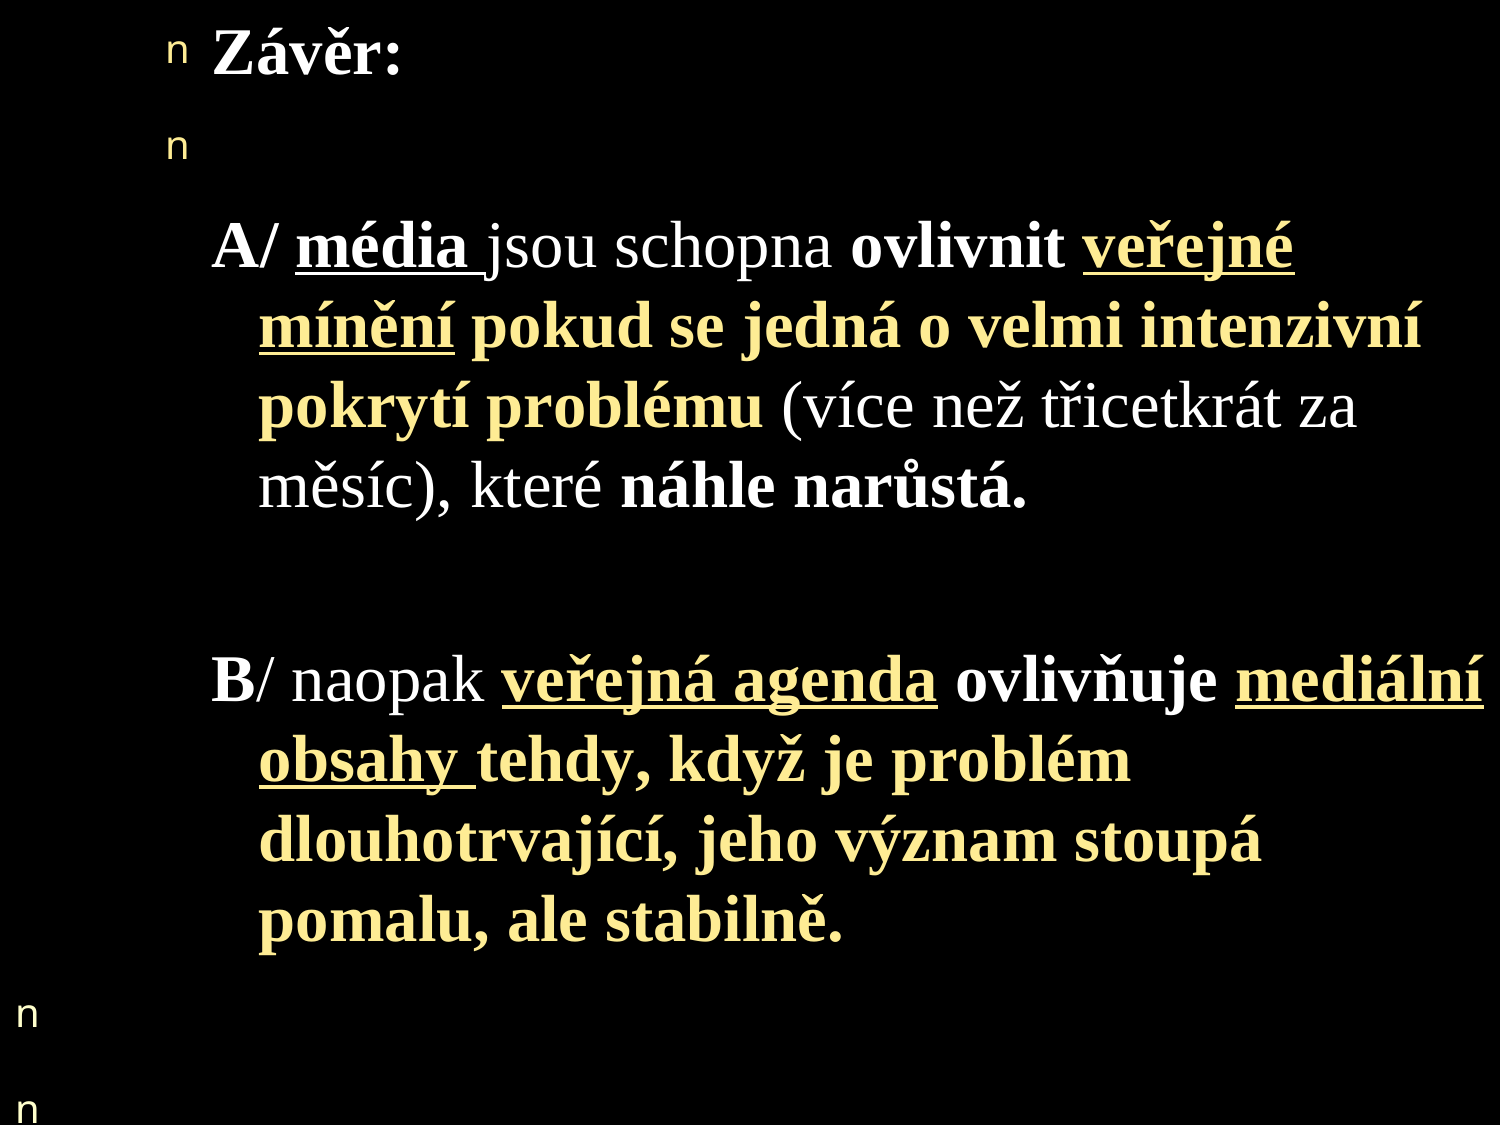

# Závěr:
A/ média jsou schopna ovlivnit veřejné mínění pokud se jedná o velmi intenzivní pokrytí problému (více než třicetkrát za měsíc), které náhle narůstá.
B/ naopak veřejná agenda ovlivňuje mediální obsahy tehdy, když je problém dlouhotrvající, jeho význam stoupá pomalu, ale stabilně.